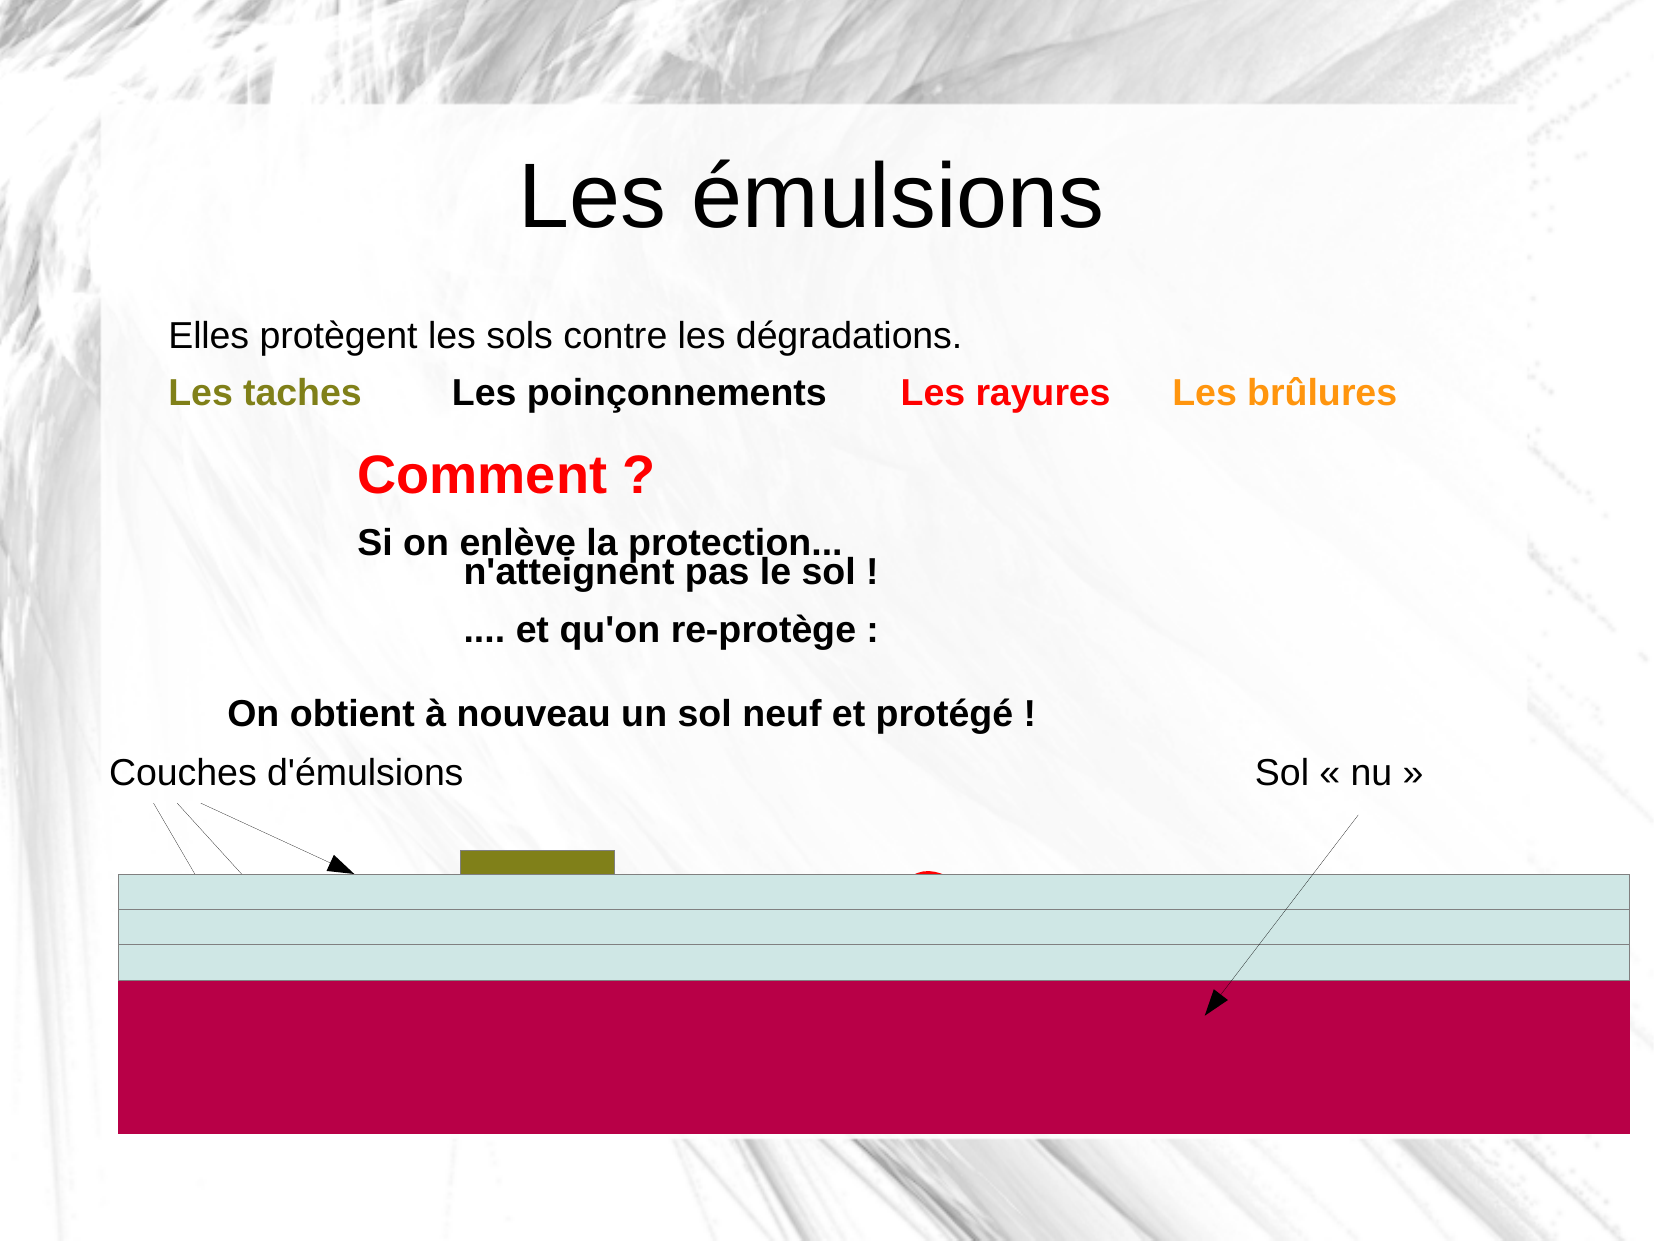

# Les émulsions
Elles protègent les sols contre les dégradations.
Les taches
Les poinçonnements
Les rayures
Les brûlures
Comment ?
Si on enlève la protection...
n'atteignent pas le sol !
.... et qu'on re-protège :
On obtient à nouveau un sol neuf et protégé !
Couches d'émulsions
Sol « nu »